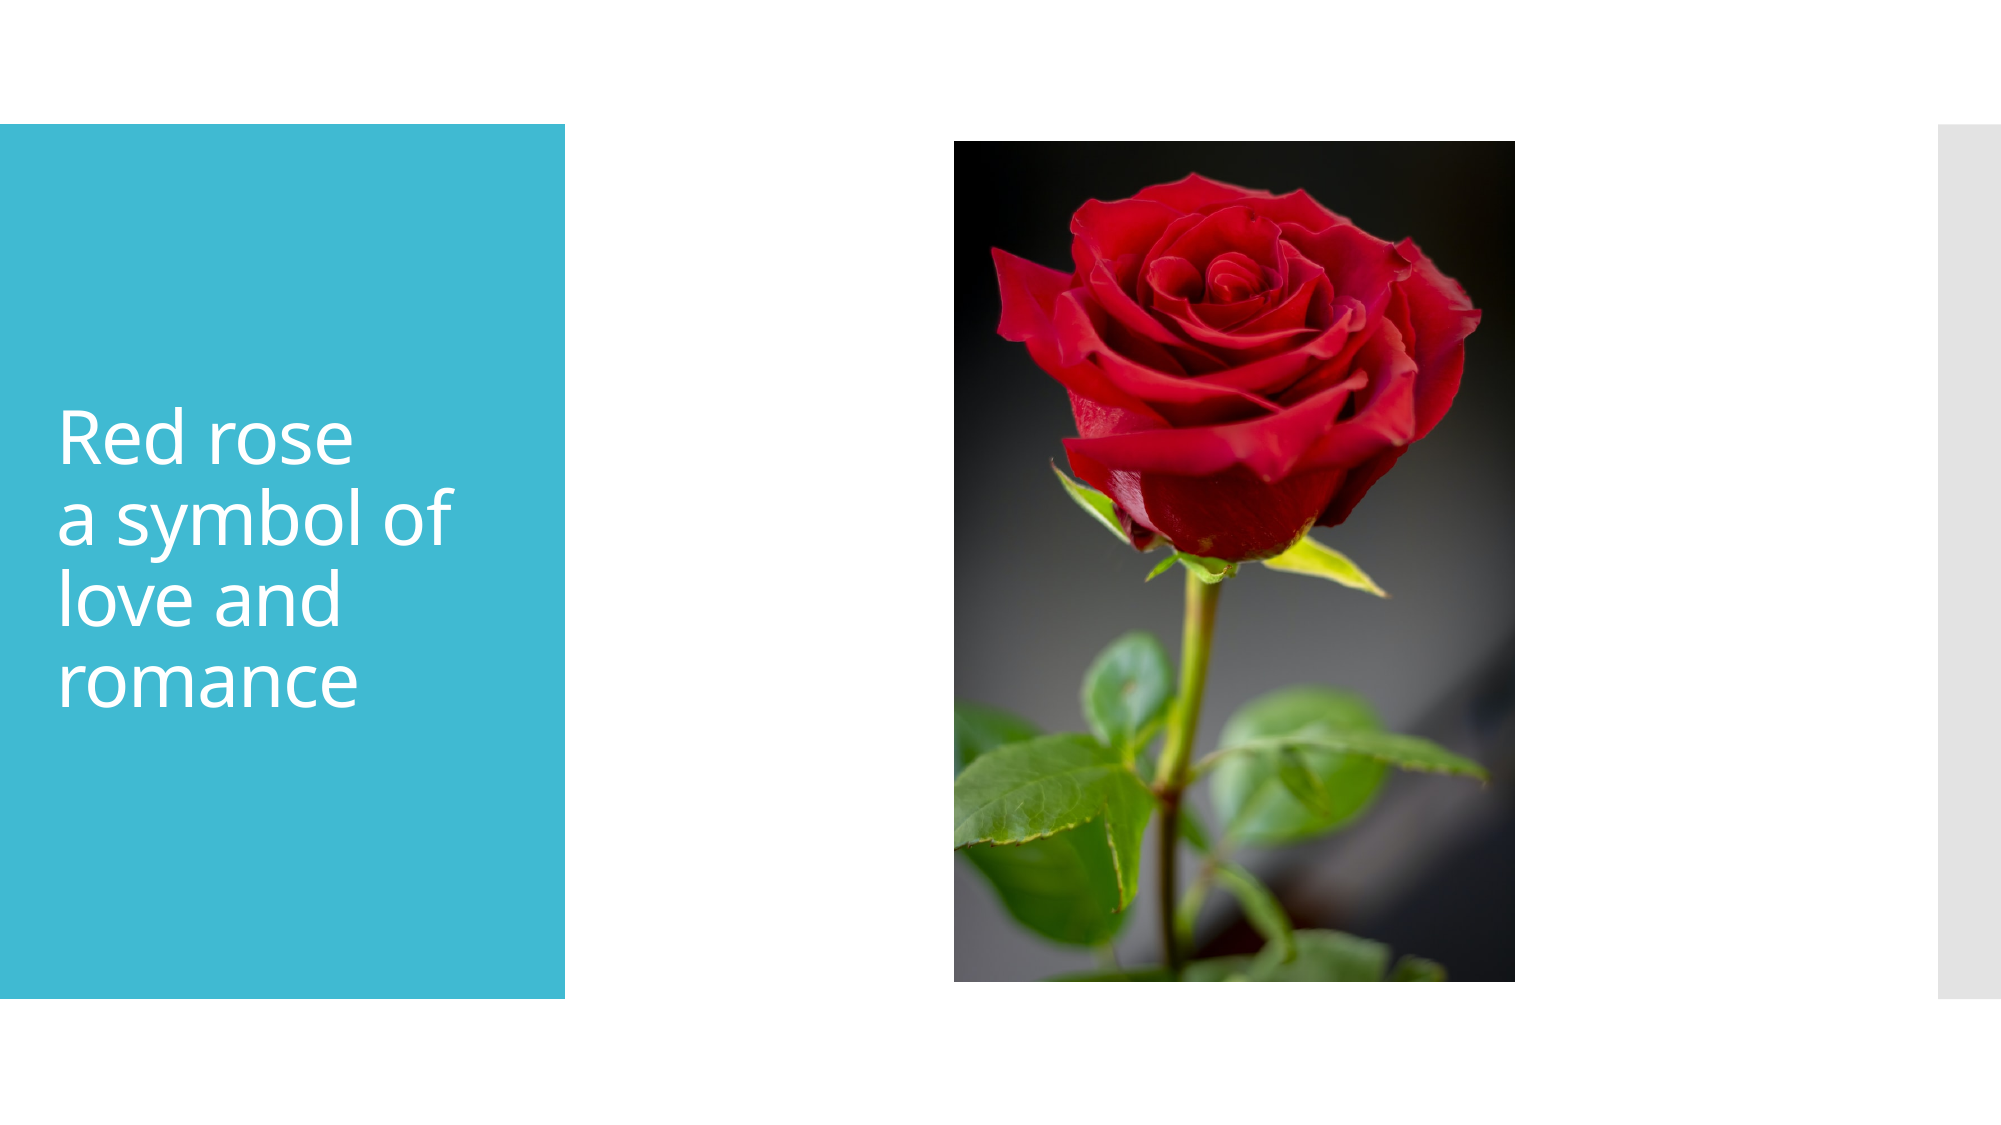

# Red rose a symbol of love and romance